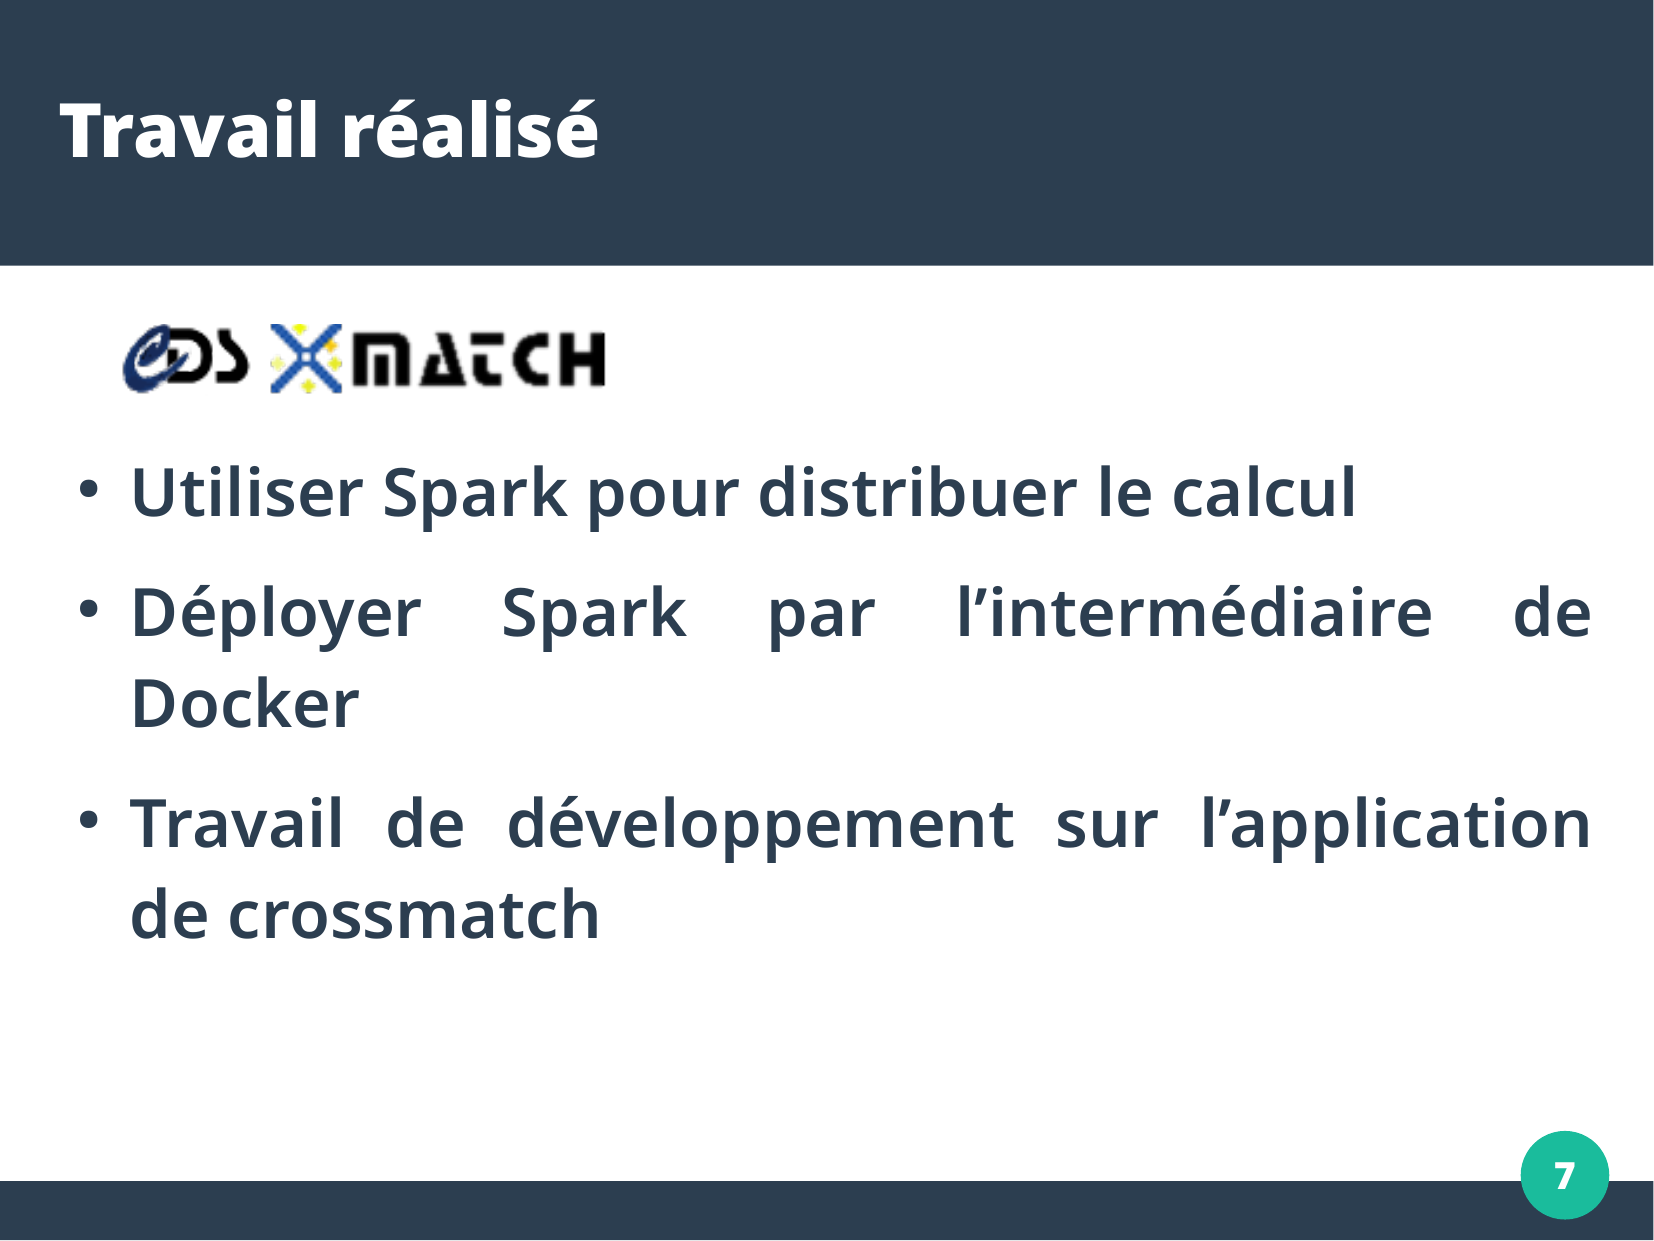

# Travail réalisé
Utiliser Spark pour distribuer le calcul
Déployer Spark par l’intermédiaire de Docker
Travail de développement sur l’application de crossmatch
7